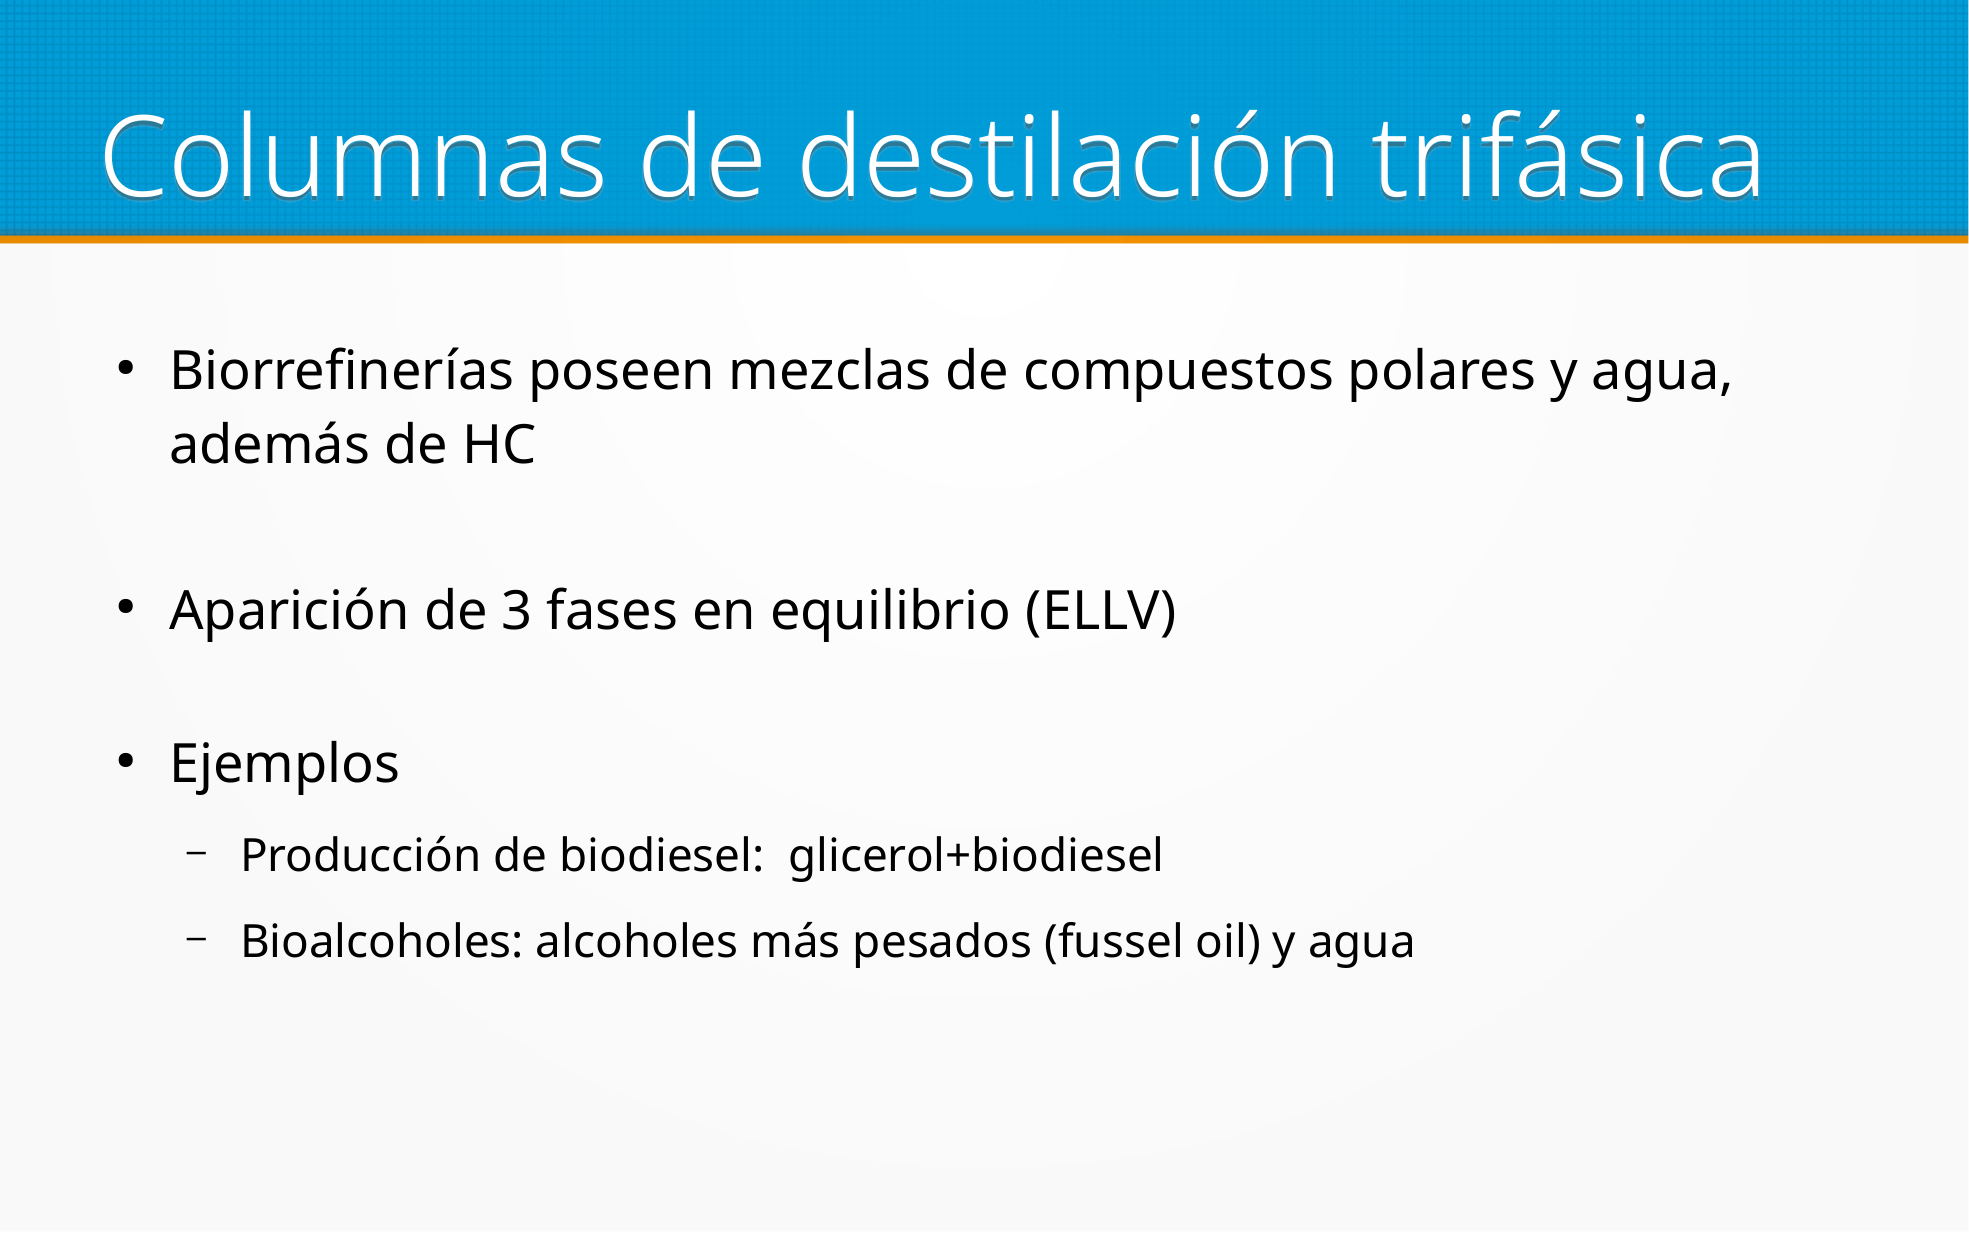

# Columnas de destilación trifásica
Biorrefinerías poseen mezclas de compuestos polares y agua, además de HC
Aparición de 3 fases en equilibrio (ELLV)
Ejemplos
Producción de biodiesel: glicerol+biodiesel
Bioalcoholes: alcoholes más pesados (fussel oil) y agua